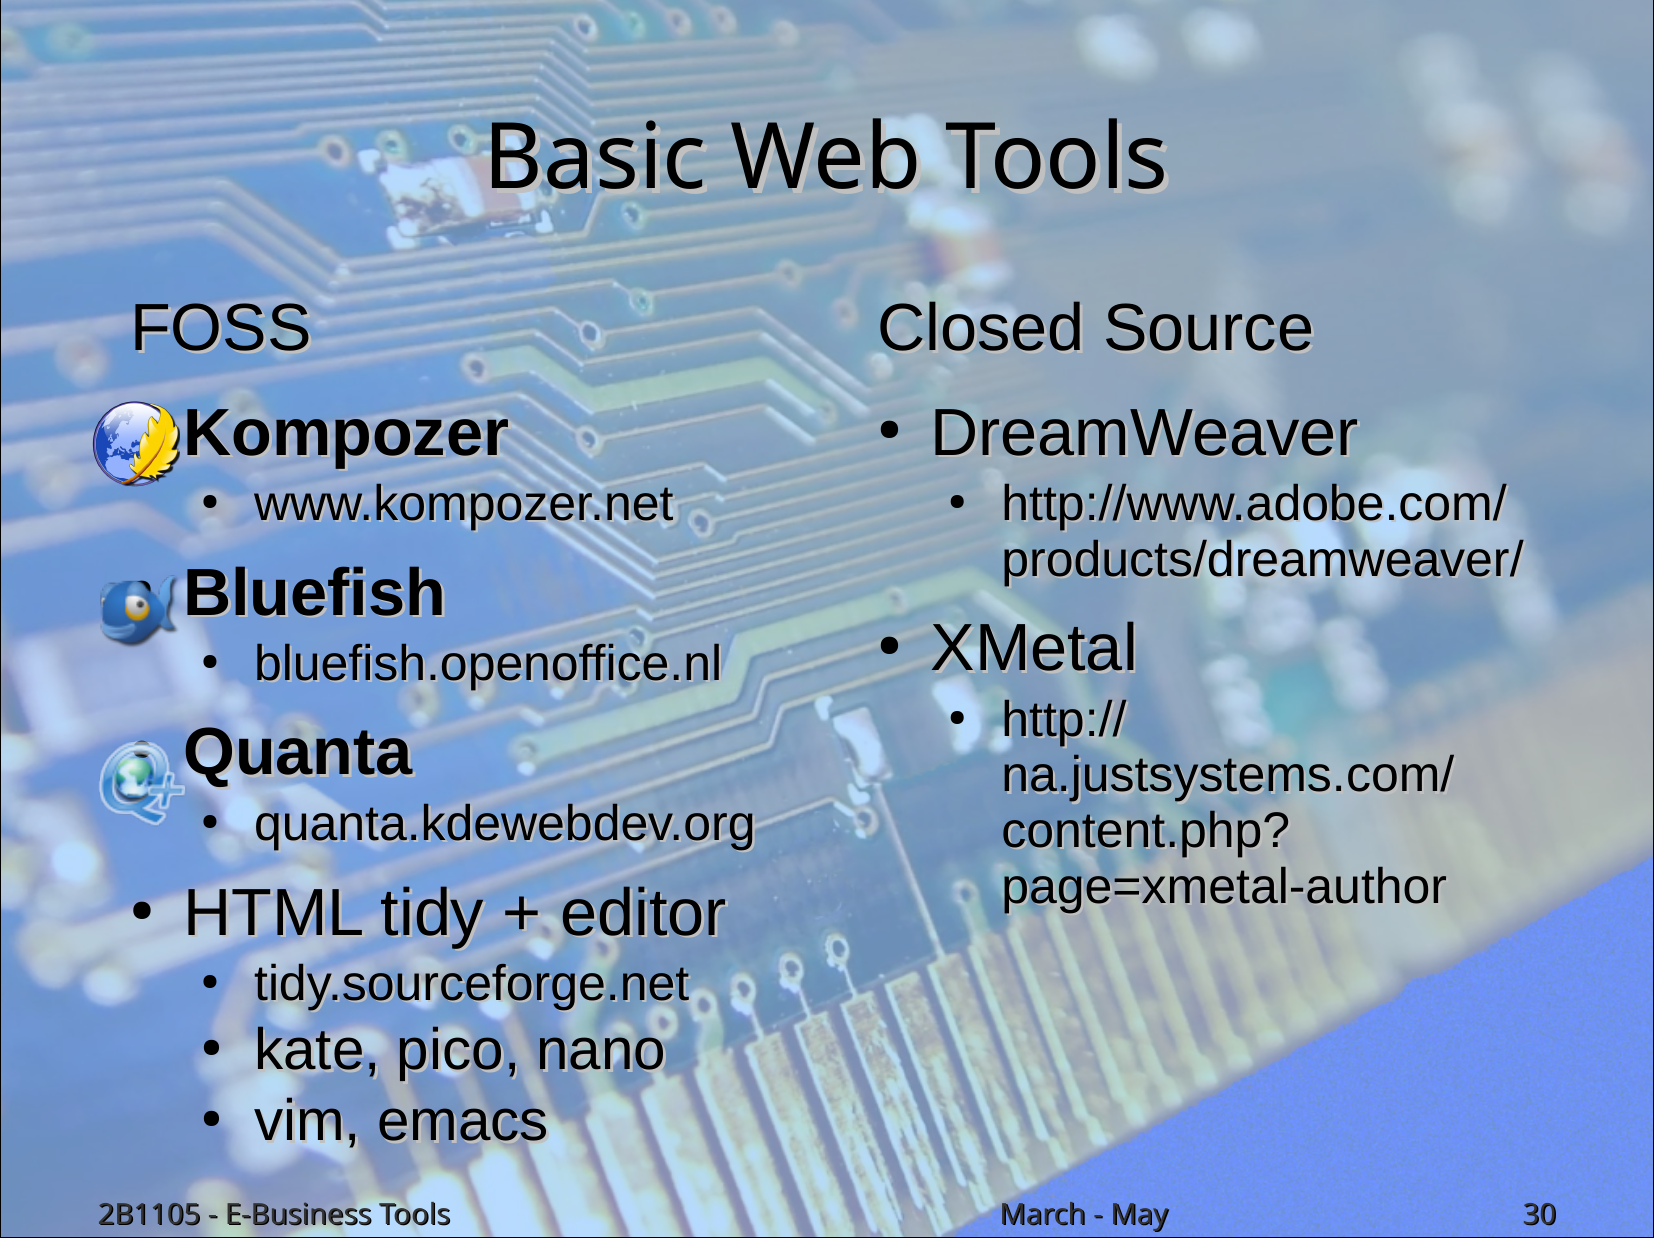

# Basic Web Tools
FOSS
Kompozer
www.kompozer.net
Bluefish
bluefish.openoffice.nl
Quanta
quanta.kdewebdev.org
HTML tidy + editor
tidy.sourceforge.net
kate, pico, nano
vim, emacs
Closed Source
DreamWeaver
http://www.adobe.com/products/dreamweaver/
XMetal
http://na.justsystems.com/content.php?page=xmetal-author